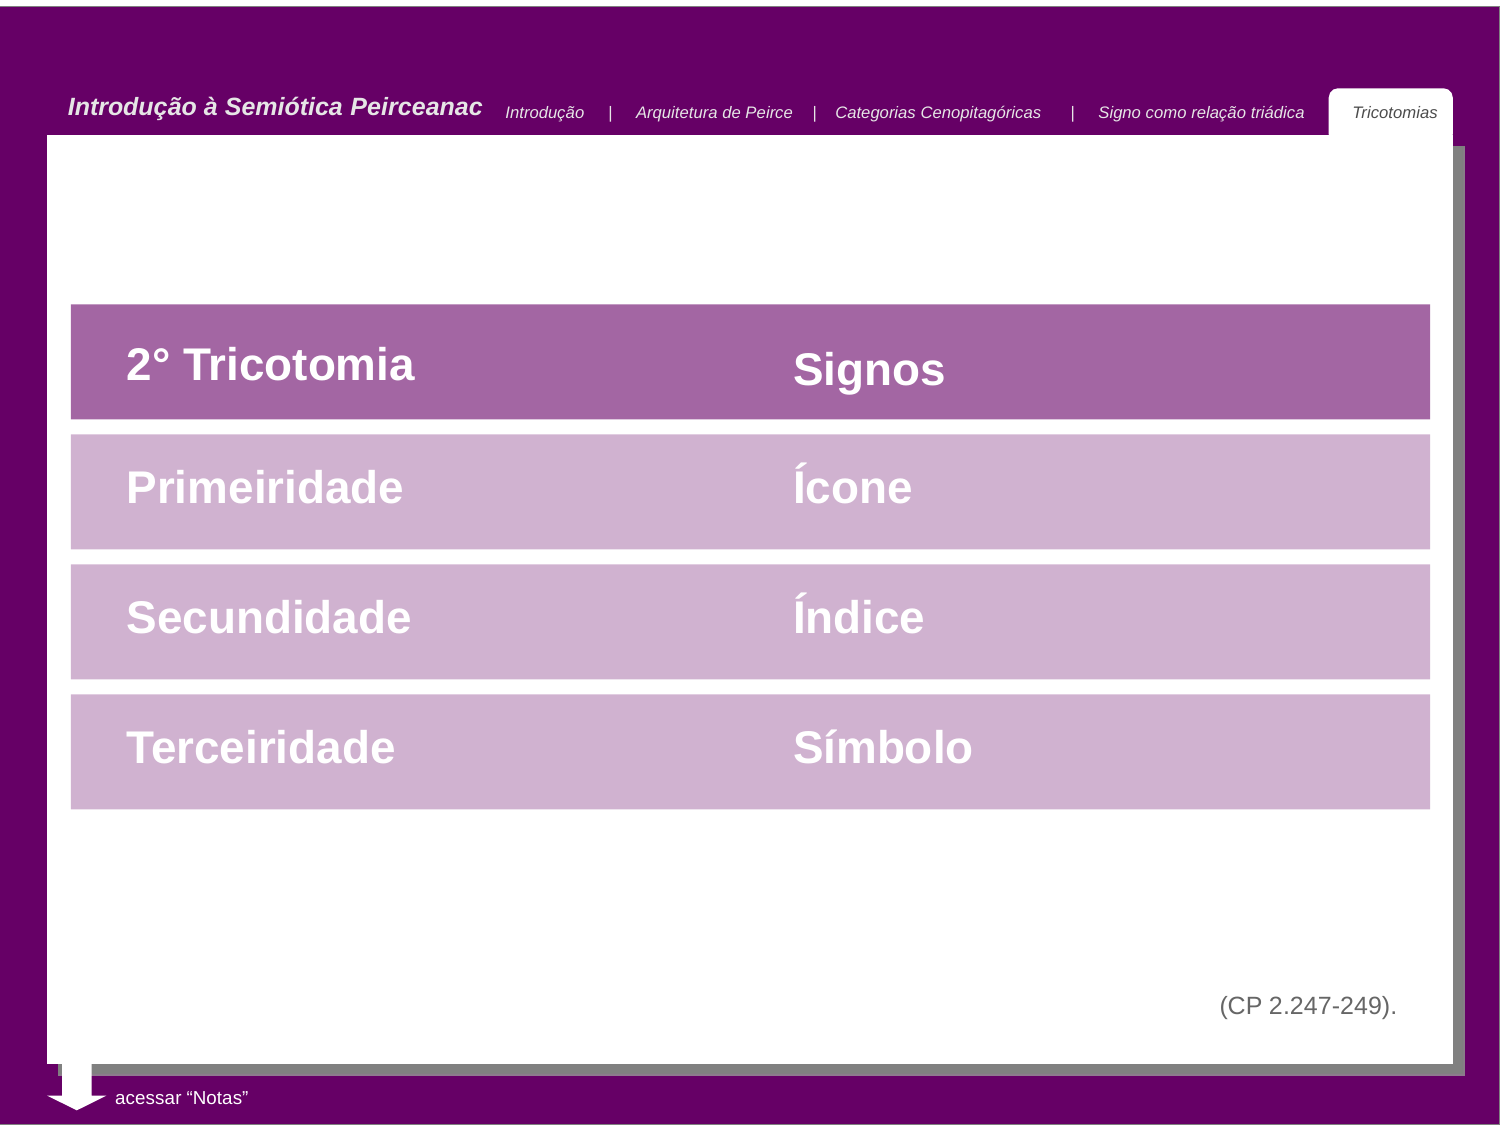

2° Tricotomia
Signos
Ícone
Primeiridade
Índice
Secundidade
Símbolo
Terceiridade
(CP 2.247-249).
acessar “Notas”